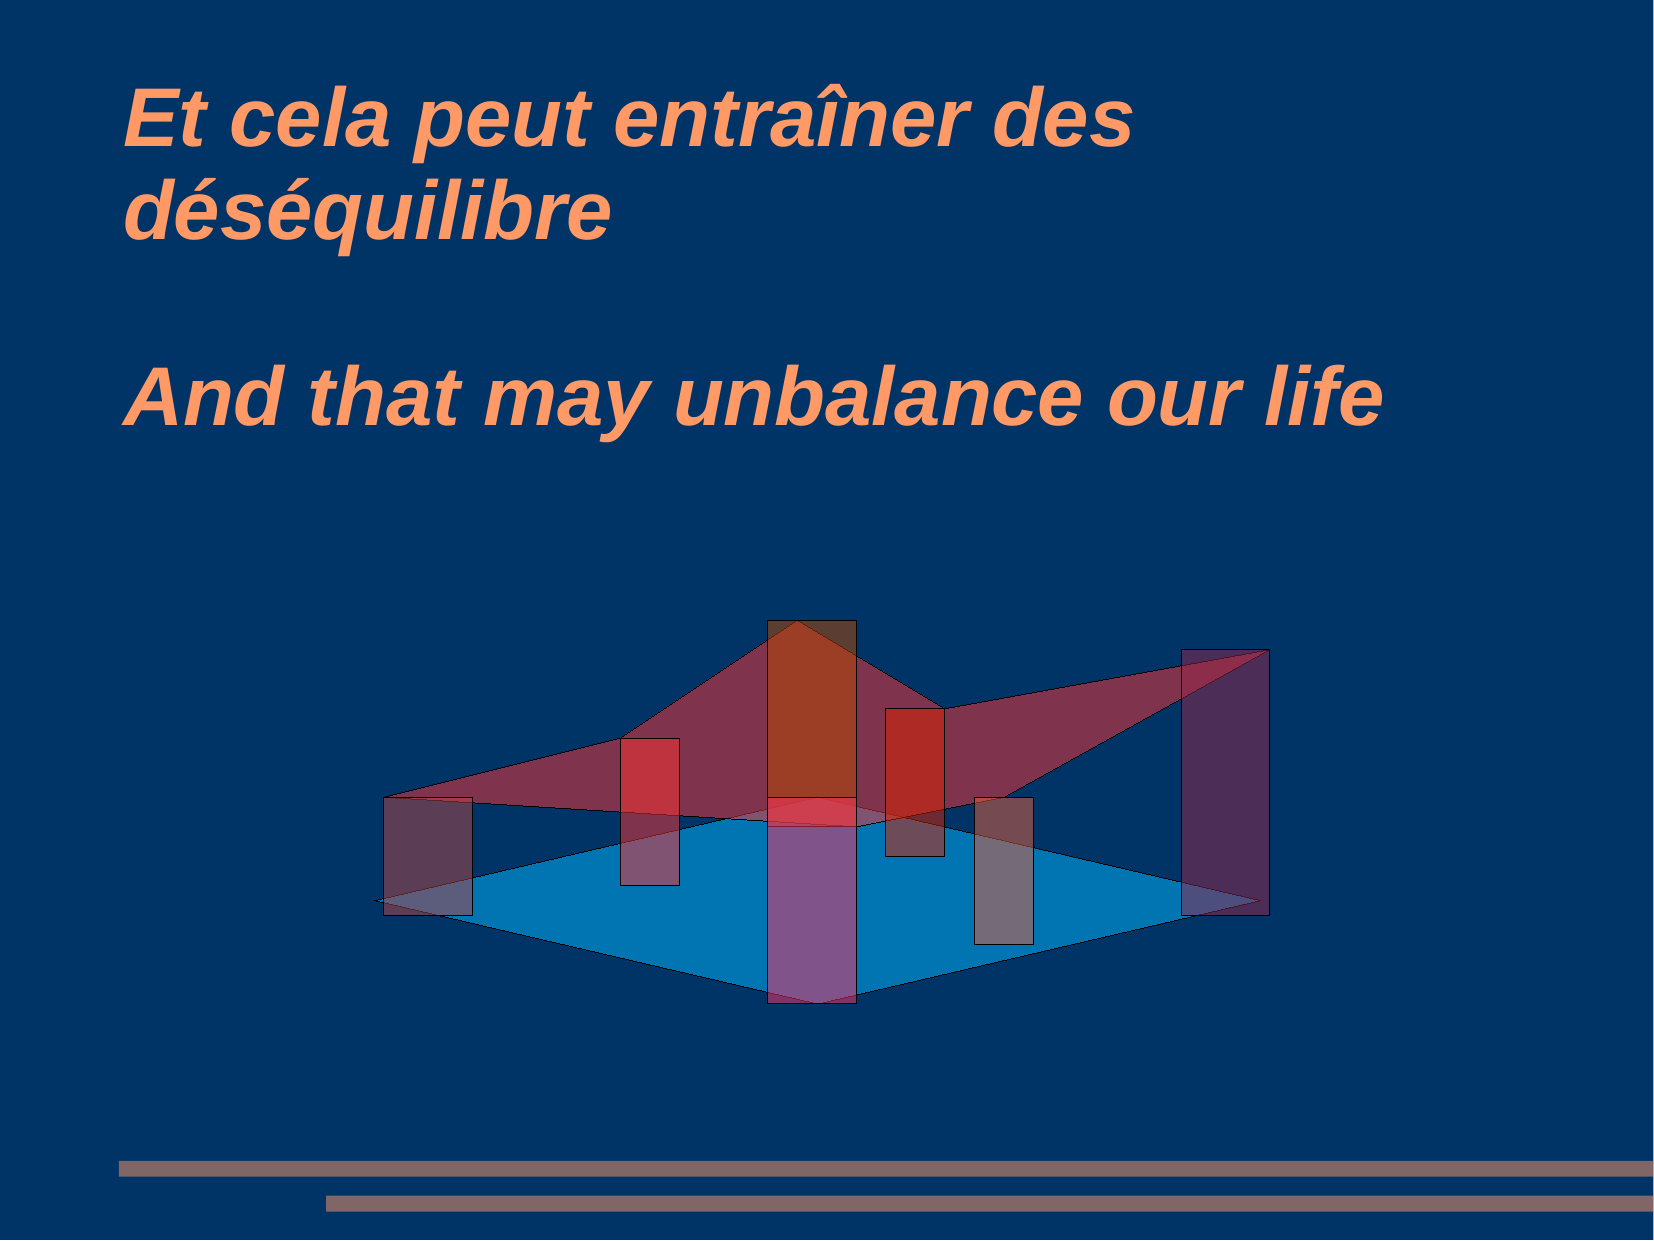

# Et cela peut entraîner des déséquilibre And that may unbalance our life